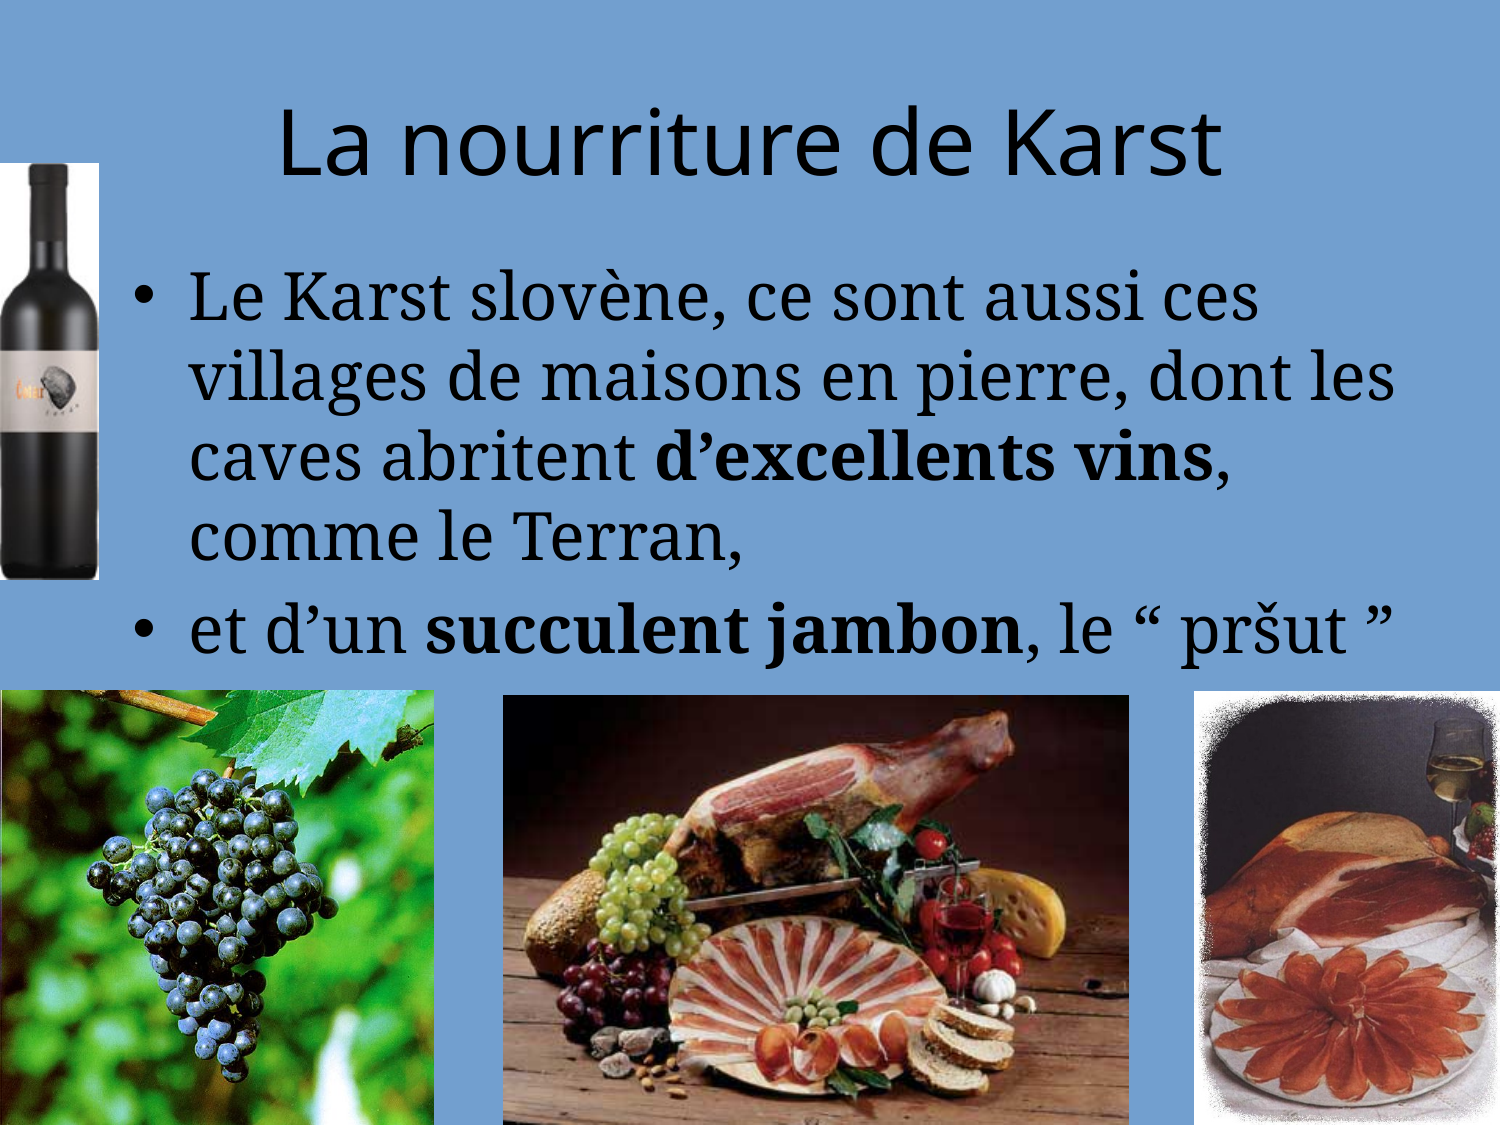

# La nourriture de Karst
Le Karst slovène, ce sont aussi ces villages de maisons en pierre, dont les caves abritent d’excellents vins, comme le Terran,
et d’un succulent jambon, le “ pršut ”